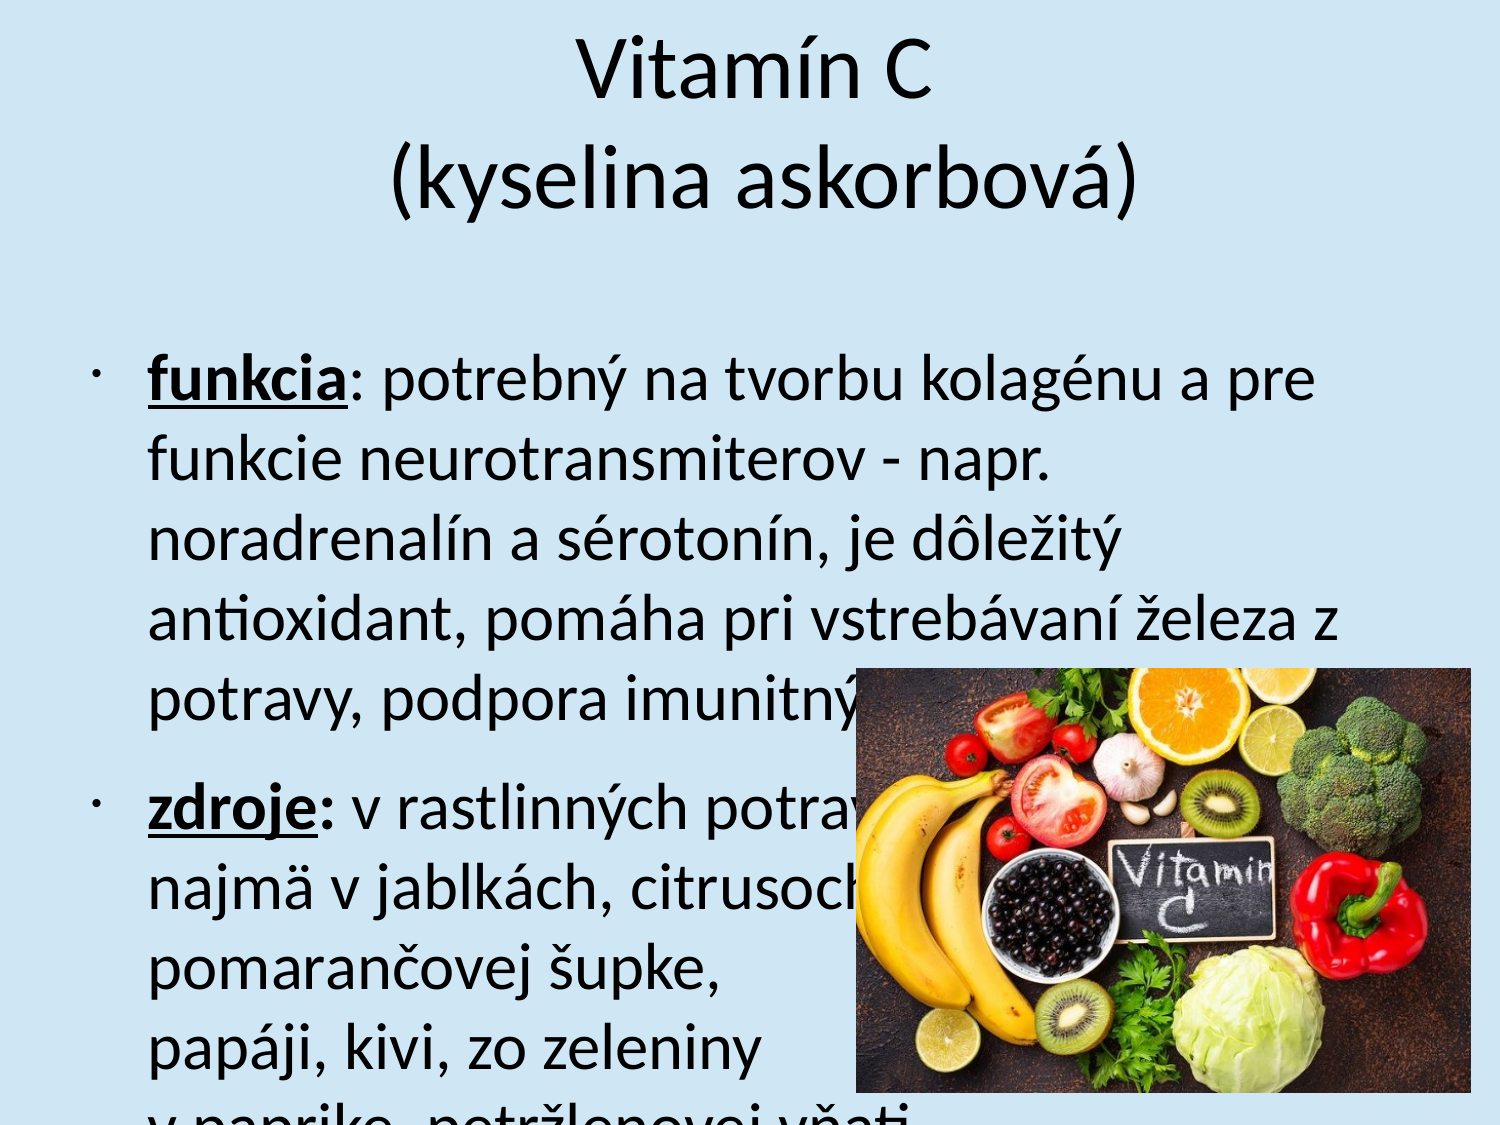

# Vitamín C (kyselina askorbová)
funkcia: potrebný na tvorbu kolagénu a pre funkcie neurotransmiterov - napr. noradrenalín a sérotonín, je dôležitý antioxidant, pomáha pri vstrebávaní železa z potravy, podpora imunitných funkcií
zdroje: v rastlinných potravinách, z ovocia najmä v jablkách, citrusoch,
pomarančovej šupke,
papáji, kivi, zo zeleniny
v paprike, petržlenovej vňati,
sušených paradajkách v oleji,
keli, brokolici